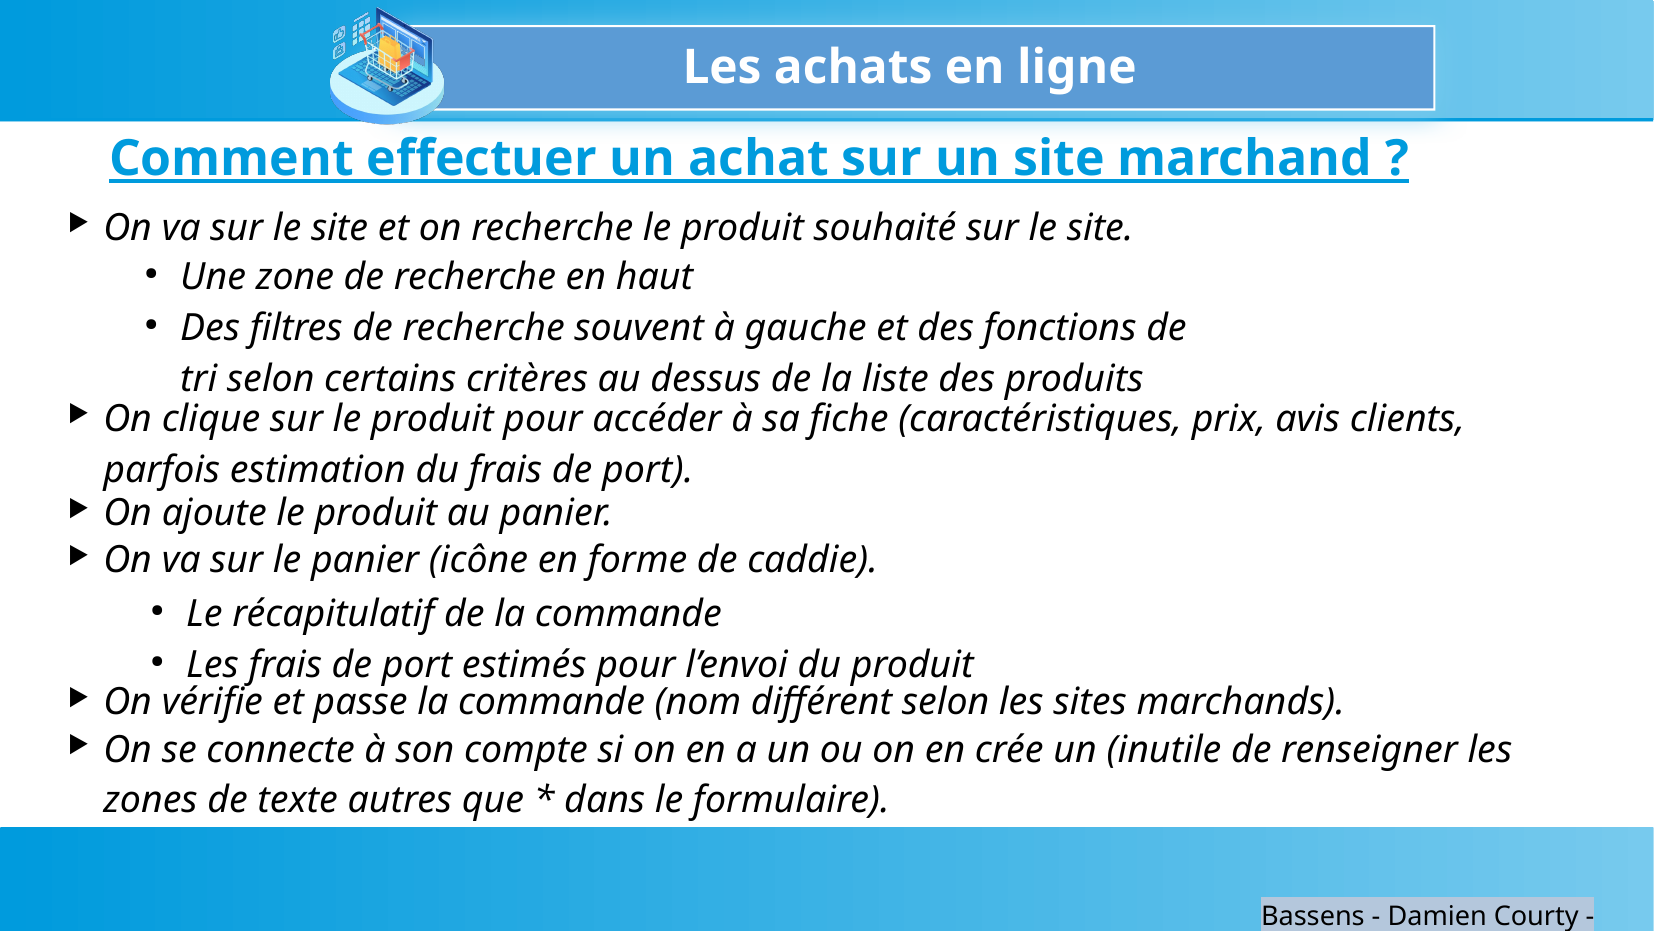

Les achats en ligne
Comment effectuer un achat sur un site marchand ?
On va sur le site et on recherche le produit souhaité sur le site.
Une zone de recherche en haut
Des filtres de recherche souvent à gauche et des fonctions de tri selon certains critères au dessus de la liste des produits
On clique sur le produit pour accéder à sa fiche (caractéristiques, prix, avis clients, parfois estimation du frais de port).
On ajoute le produit au panier.
On va sur le panier (icône en forme de caddie).
Le récapitulatif de la commande
Les frais de port estimés pour l’envoi du produit
On vérifie et passe la commande (nom différent selon les sites marchands).
On se connecte à son compte si on en a un ou on en crée un (inutile de renseigner les zones de texte autres que * dans le formulaire).
Bassens - Damien Courty - 2024